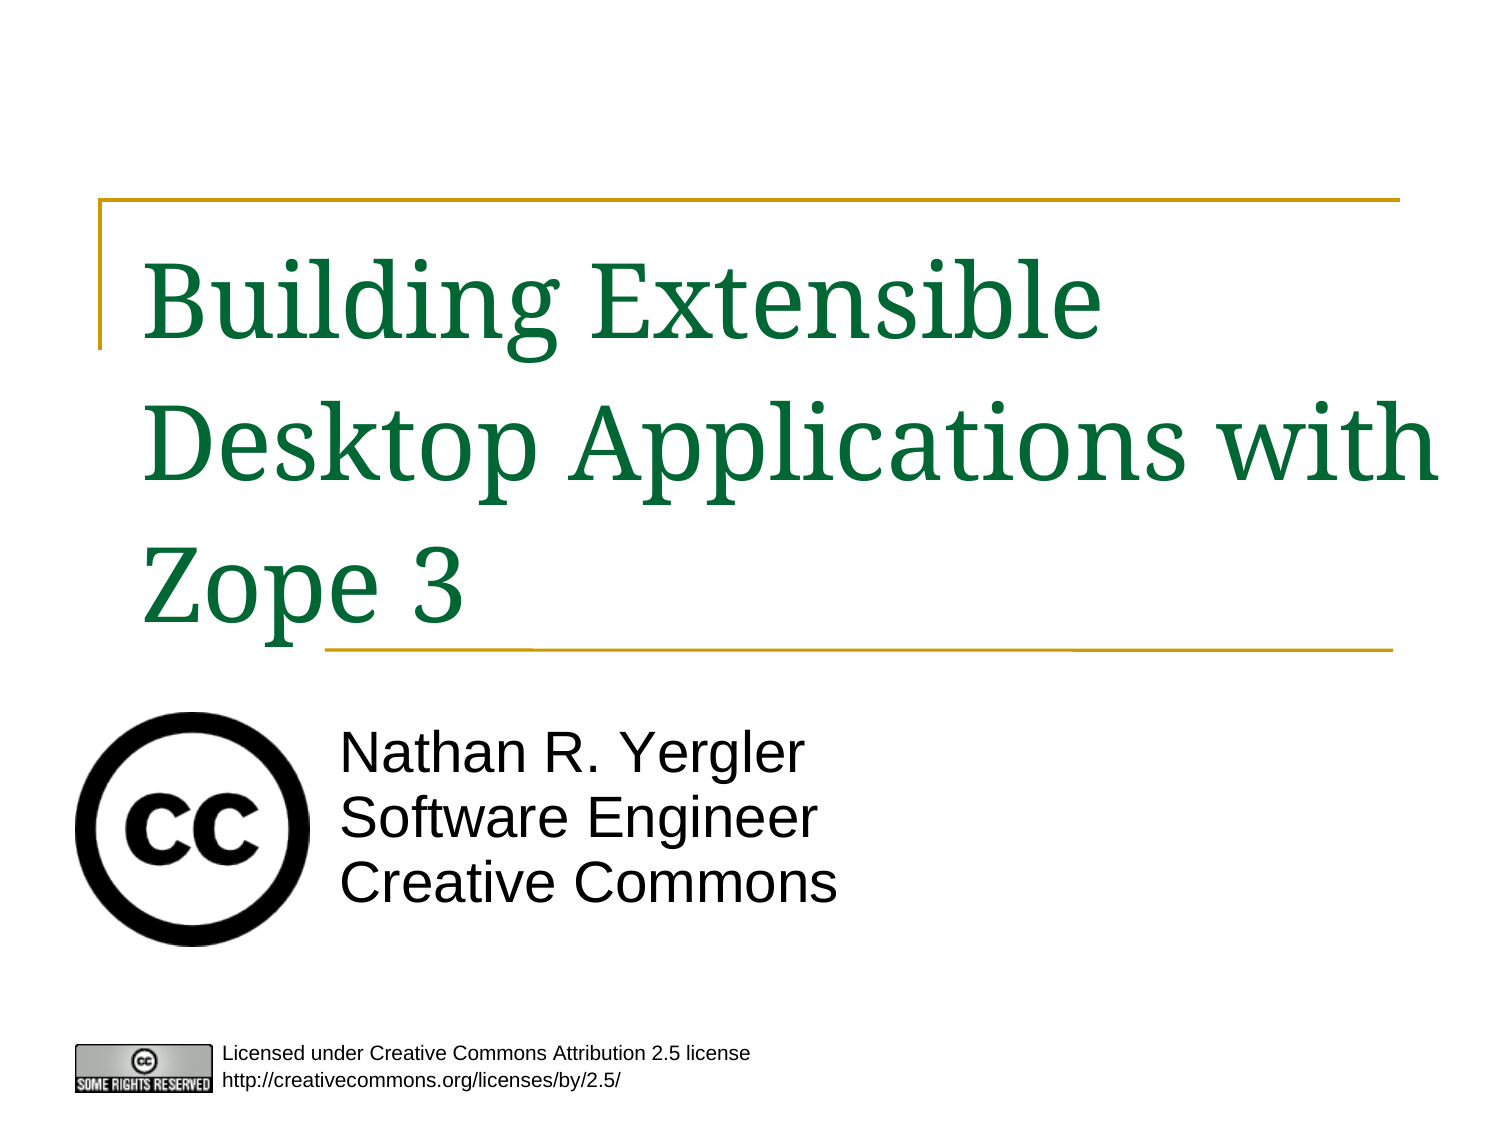

# Building Extensible Desktop Applications with Zope 3
Nathan R. Yergler
Software Engineer
Creative Commons
Licensed under Creative Commons Attribution 2.5 license
http://creativecommons.org/licenses/by/2.5/